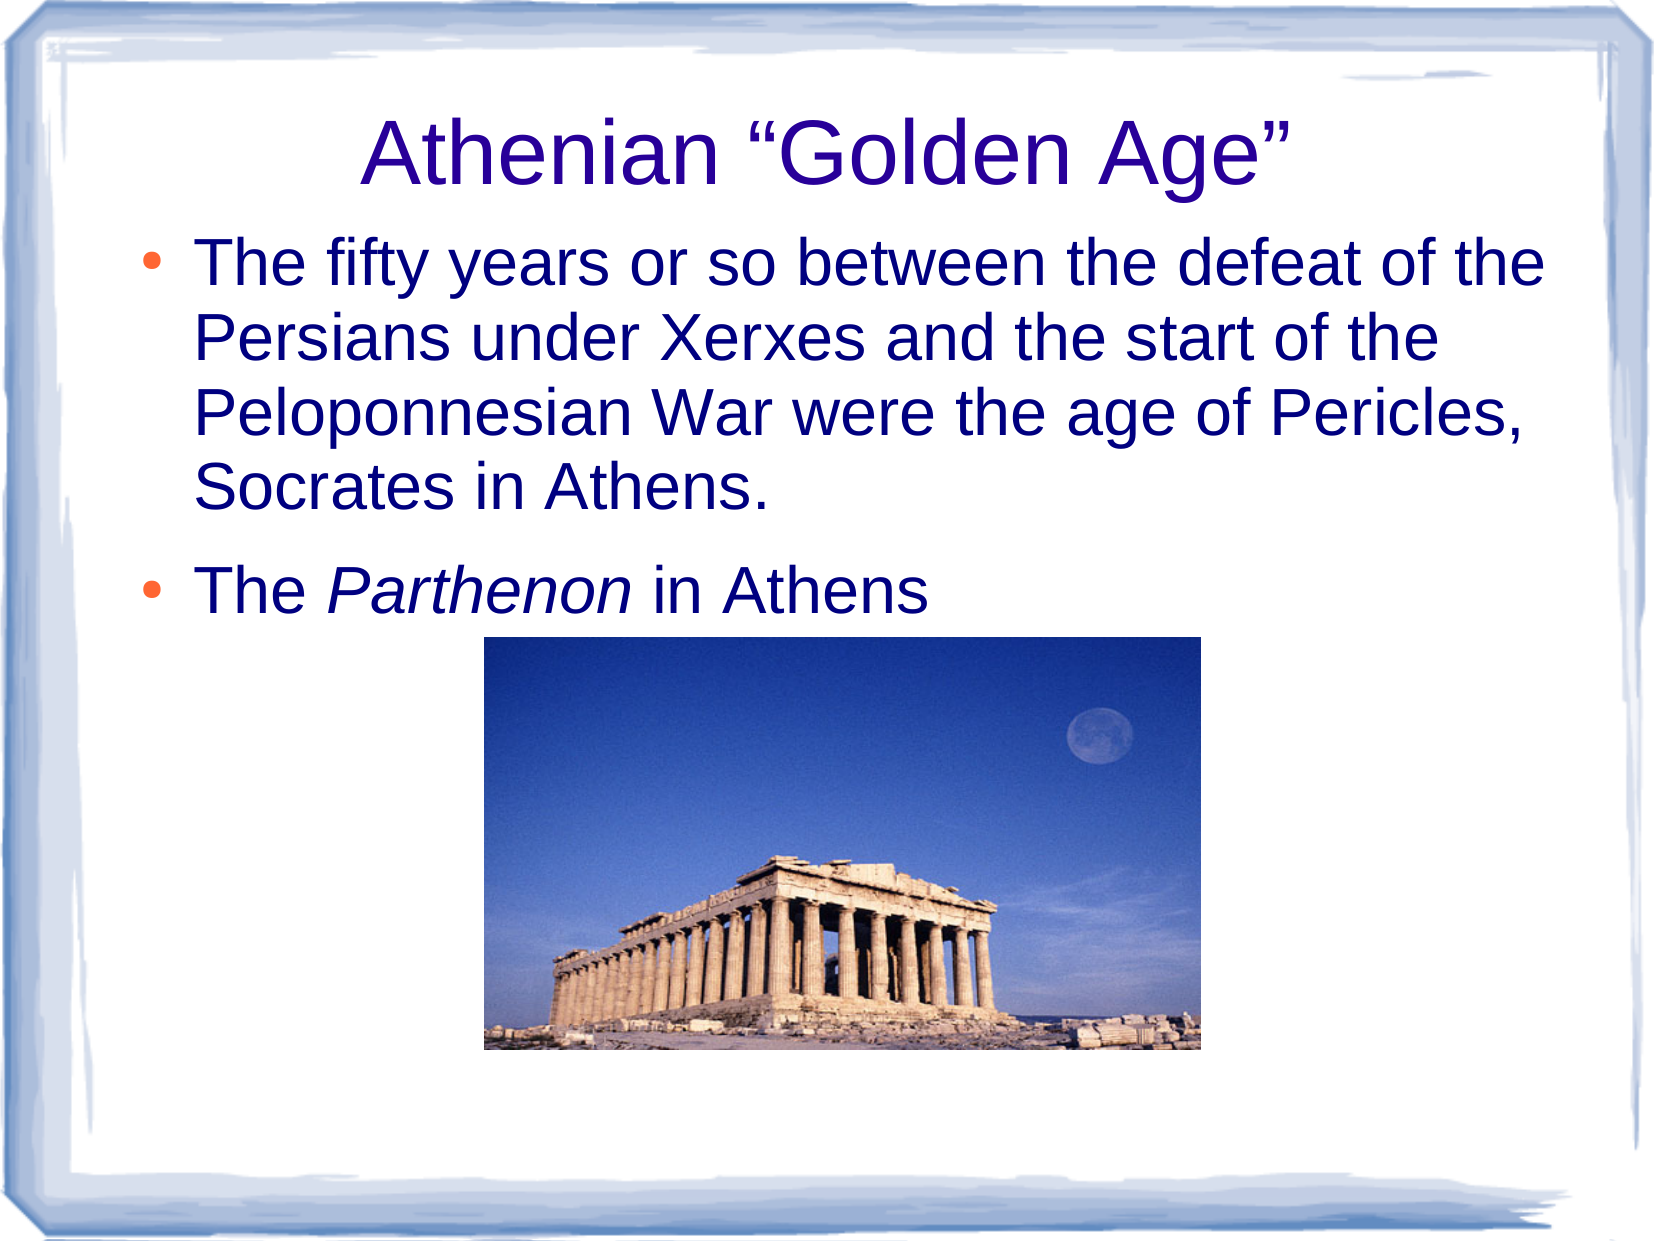

# Athenian “Golden Age”
The fifty years or so between the defeat of the Persians under Xerxes and the start of the Peloponnesian War were the age of Pericles, Socrates in Athens.
The Parthenon in Athens